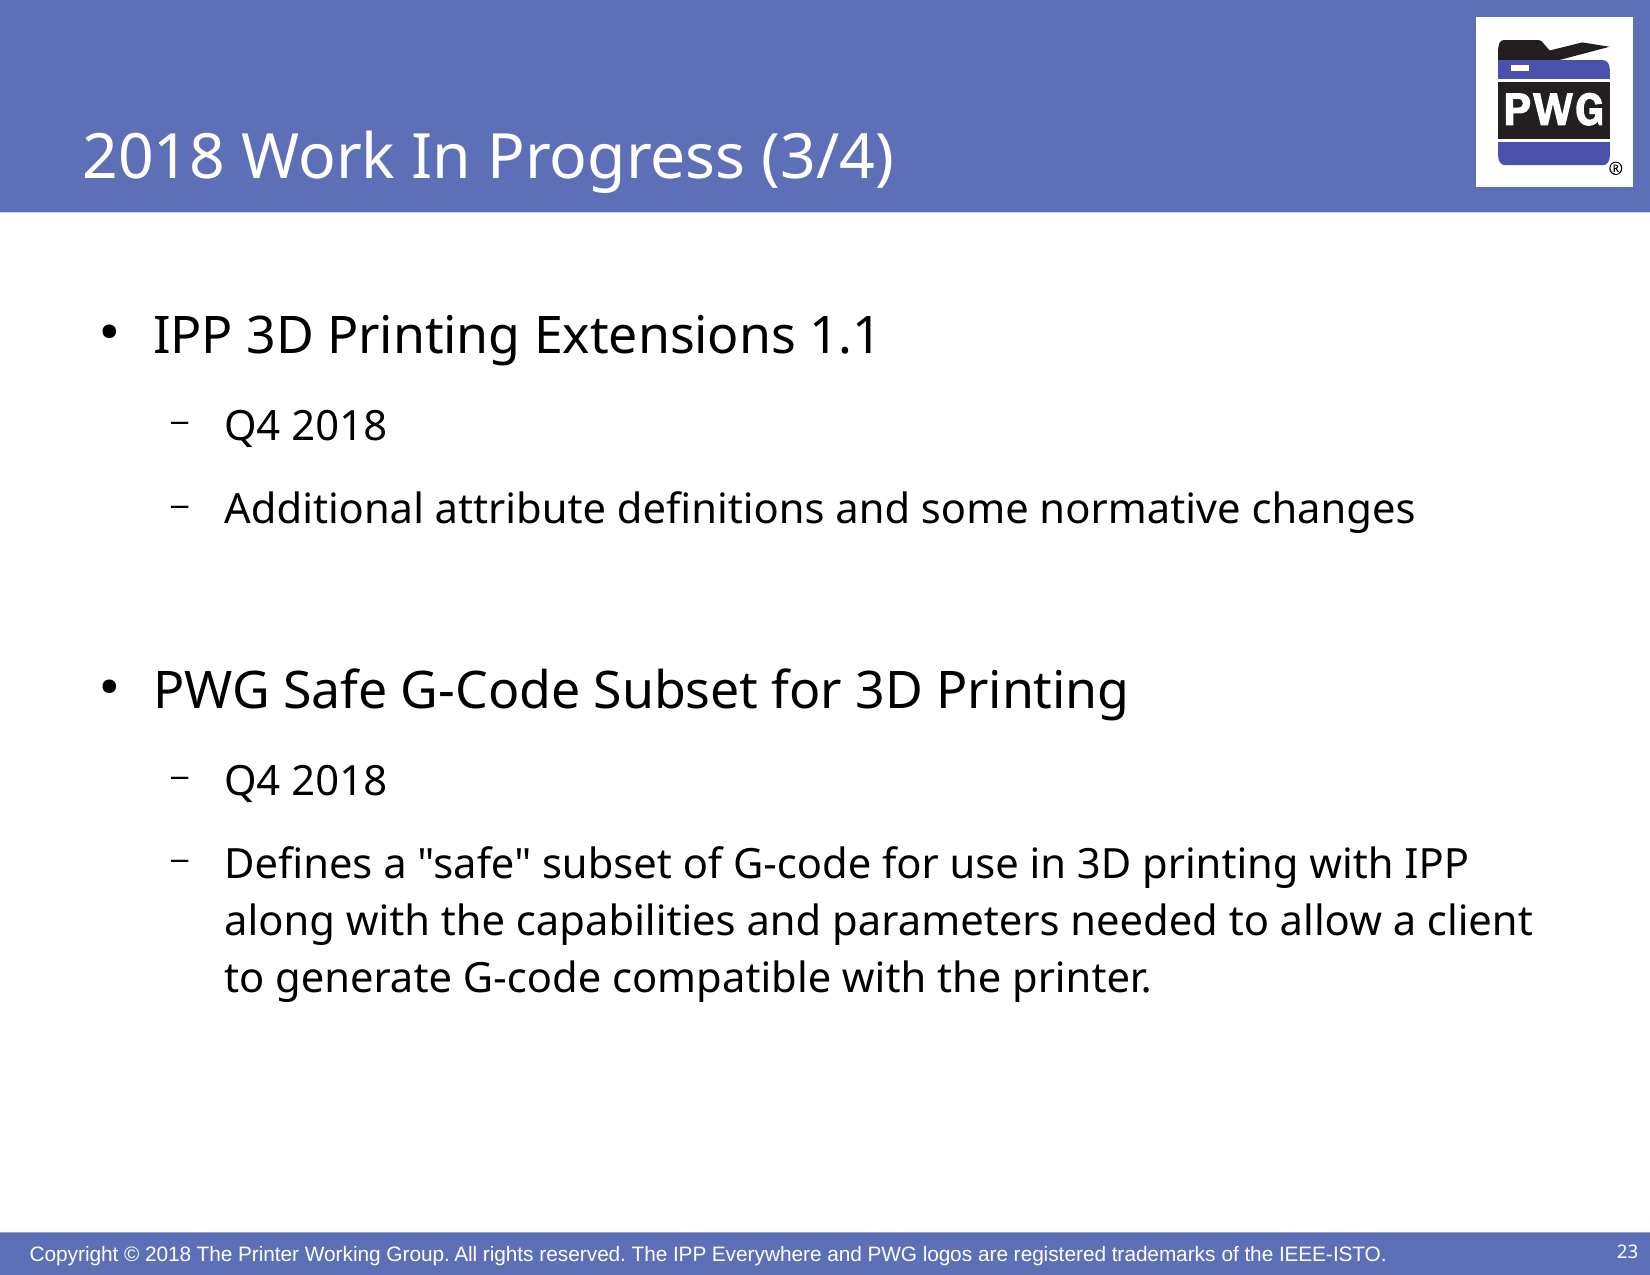

# 2018 Work In Progress (3/4)
IPP 3D Printing Extensions 1.1
Q4 2018
Additional attribute definitions and some normative changes
PWG Safe G-Code Subset for 3D Printing
Q4 2018
Defines a "safe" subset of G-code for use in 3D printing with IPP along with the capabilities and parameters needed to allow a client to generate G-code compatible with the printer.